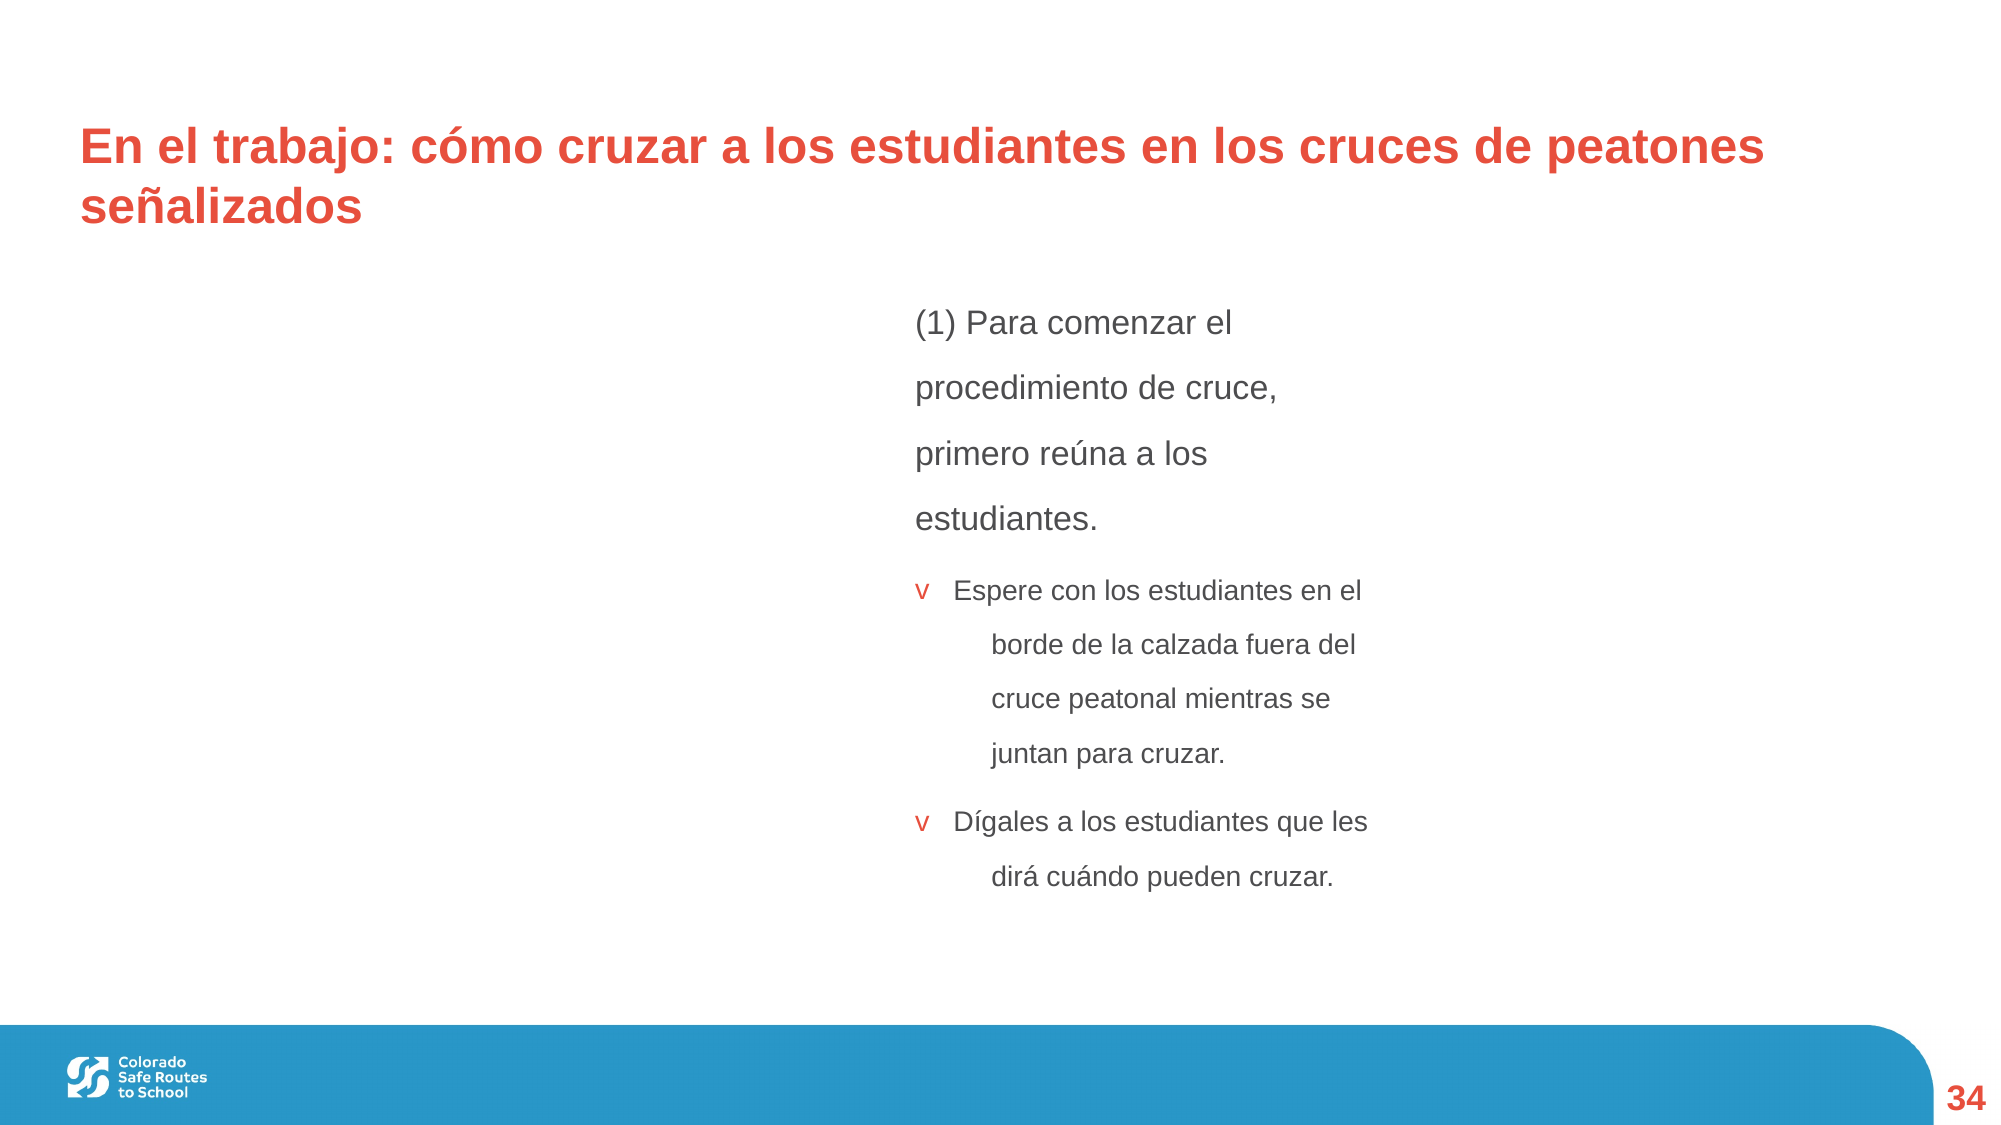

En el trabajo: cómo cruzar a los estudiantes en los cruces de peatones señalizados
# (1) Para comenzar el procedimiento de cruce, primero reúna a los estudiantes.
Espere con los estudiantes en el borde de la calzada fuera del cruce peatonal mientras se juntan para cruzar.
Dígales a los estudiantes que les dirá cuándo pueden cruzar.
34